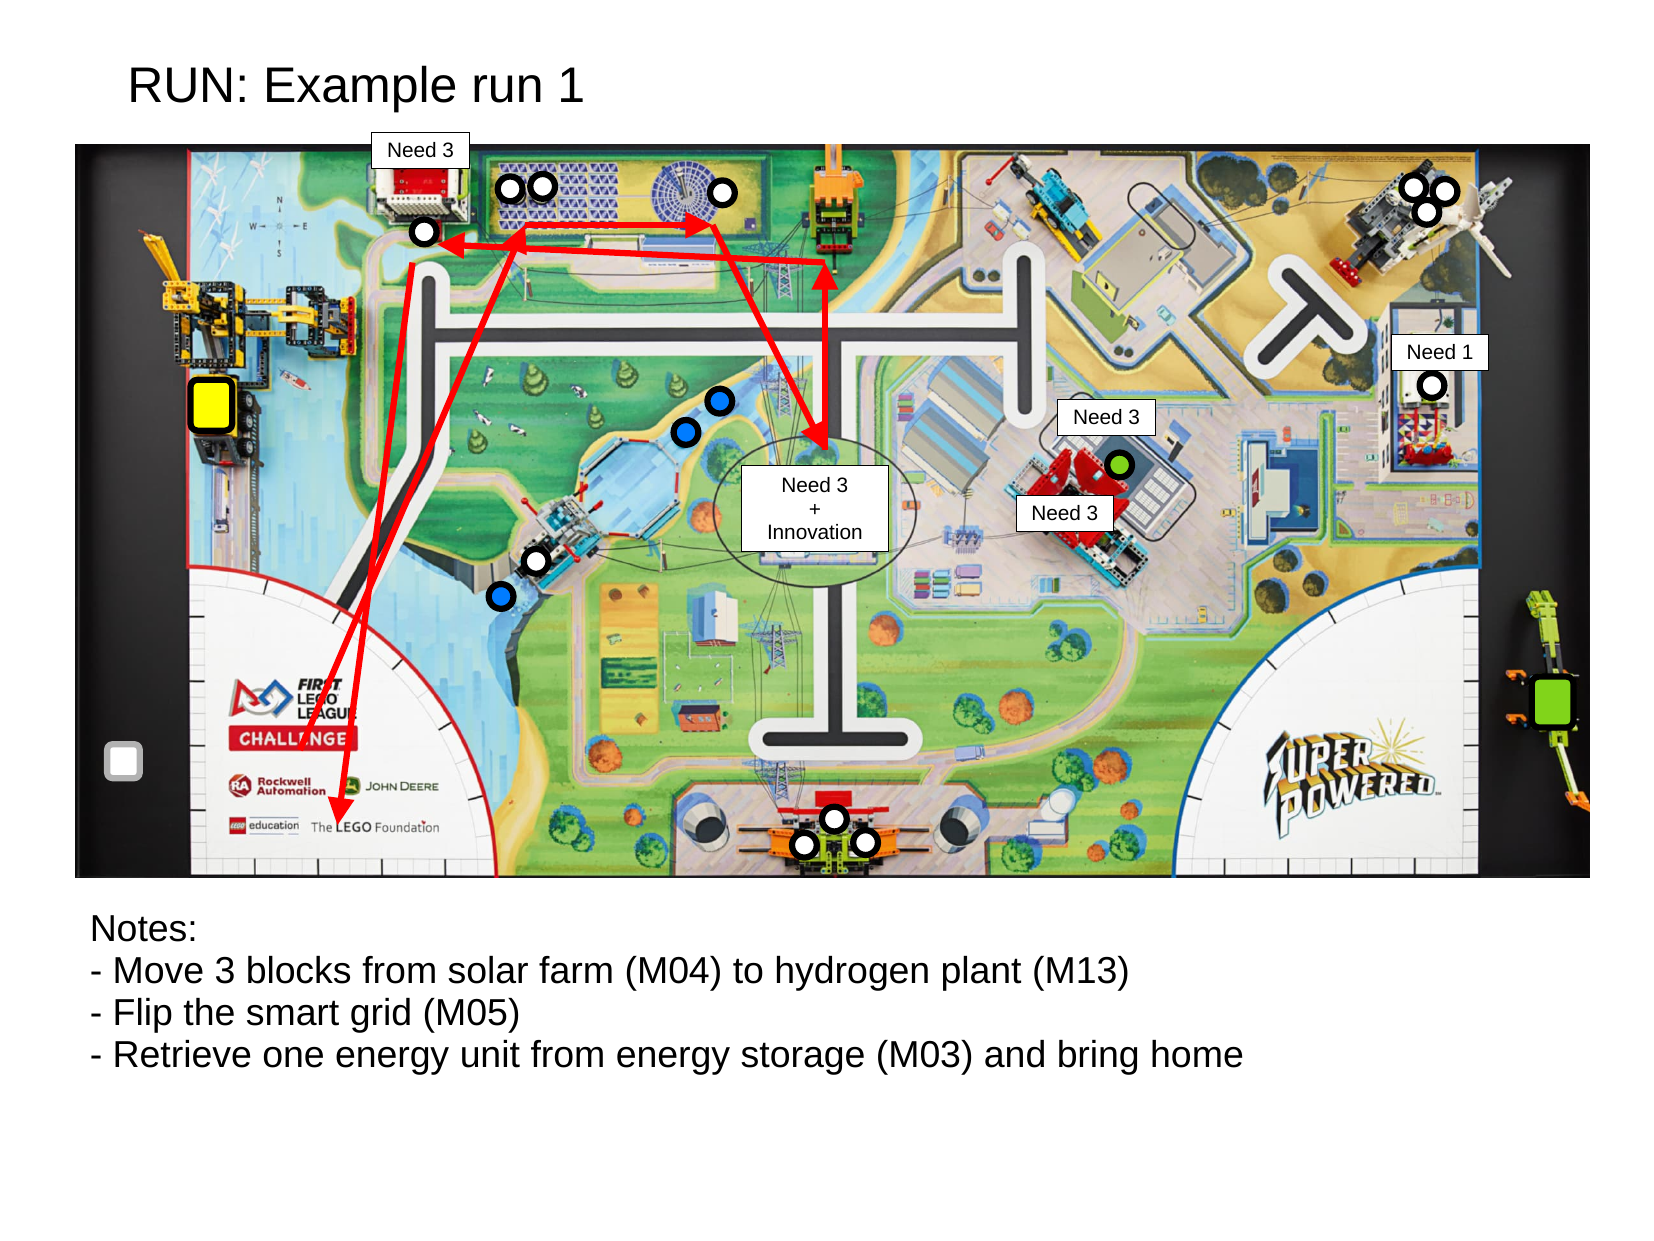

RUN: Example run 1
Need 3
Need 1
Need 3
Need 3
+
Innovation
Need 3
Notes:
- Move 3 blocks from solar farm (M04) to hydrogen plant (M13)
- Flip the smart grid (M05)
- Retrieve one energy unit from energy storage (M03) and bring home